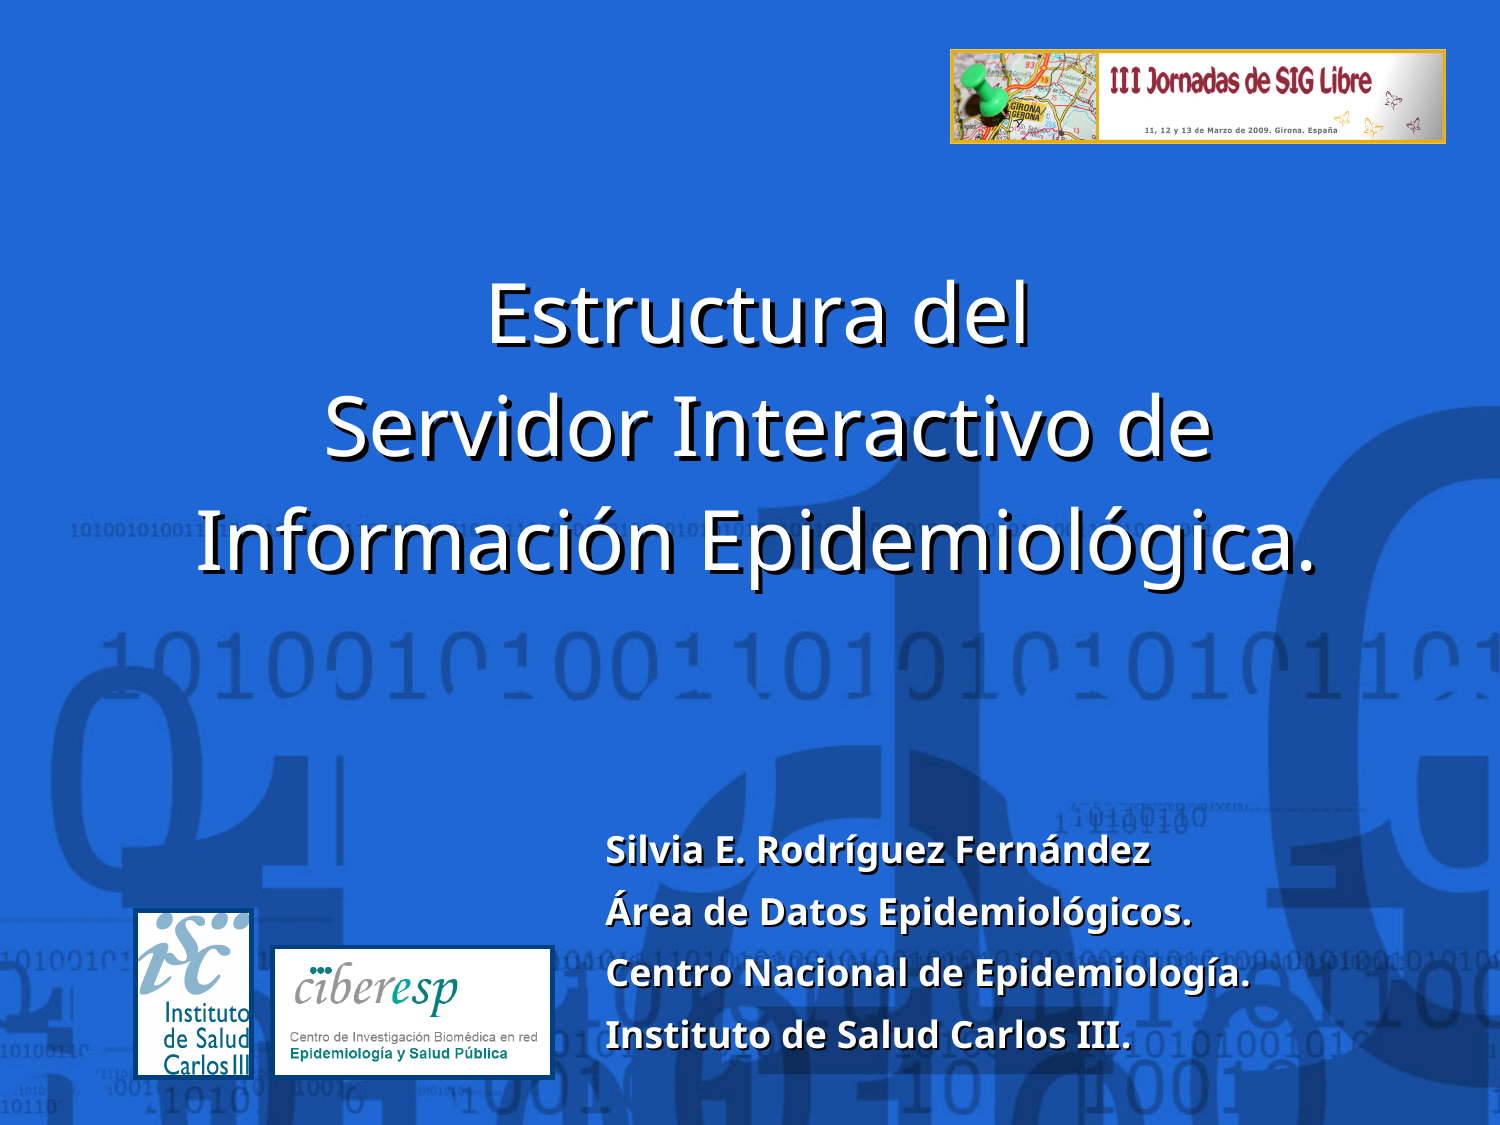

# Estructura del Servidor Interactivo de Información Epidemiológica.
Silvia E. Rodríguez Fernández
Área de Datos Epidemiológicos.
Centro Nacional de Epidemiología.
Instituto de Salud Carlos III.